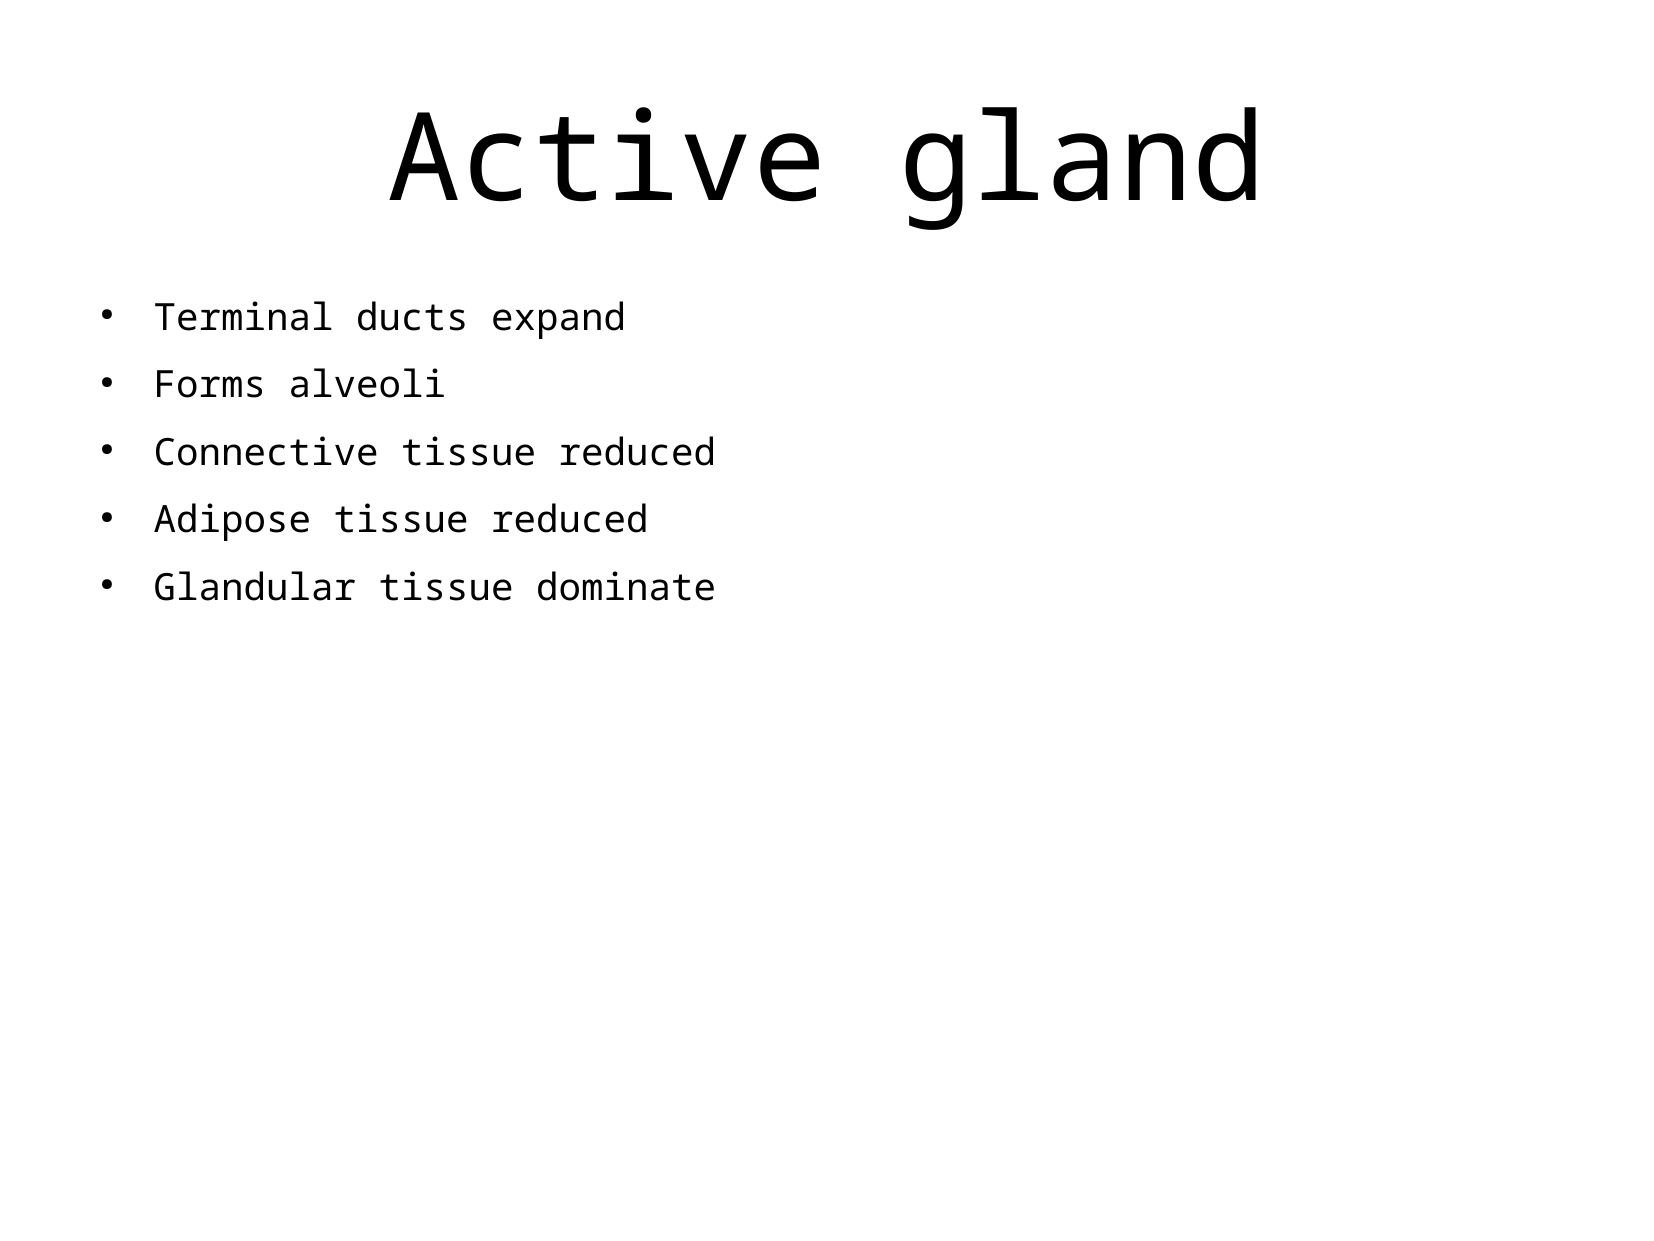

# Active gland
Terminal ducts expand
Forms alveoli
Connective tissue reduced
Adipose tissue reduced
Glandular tissue dominate